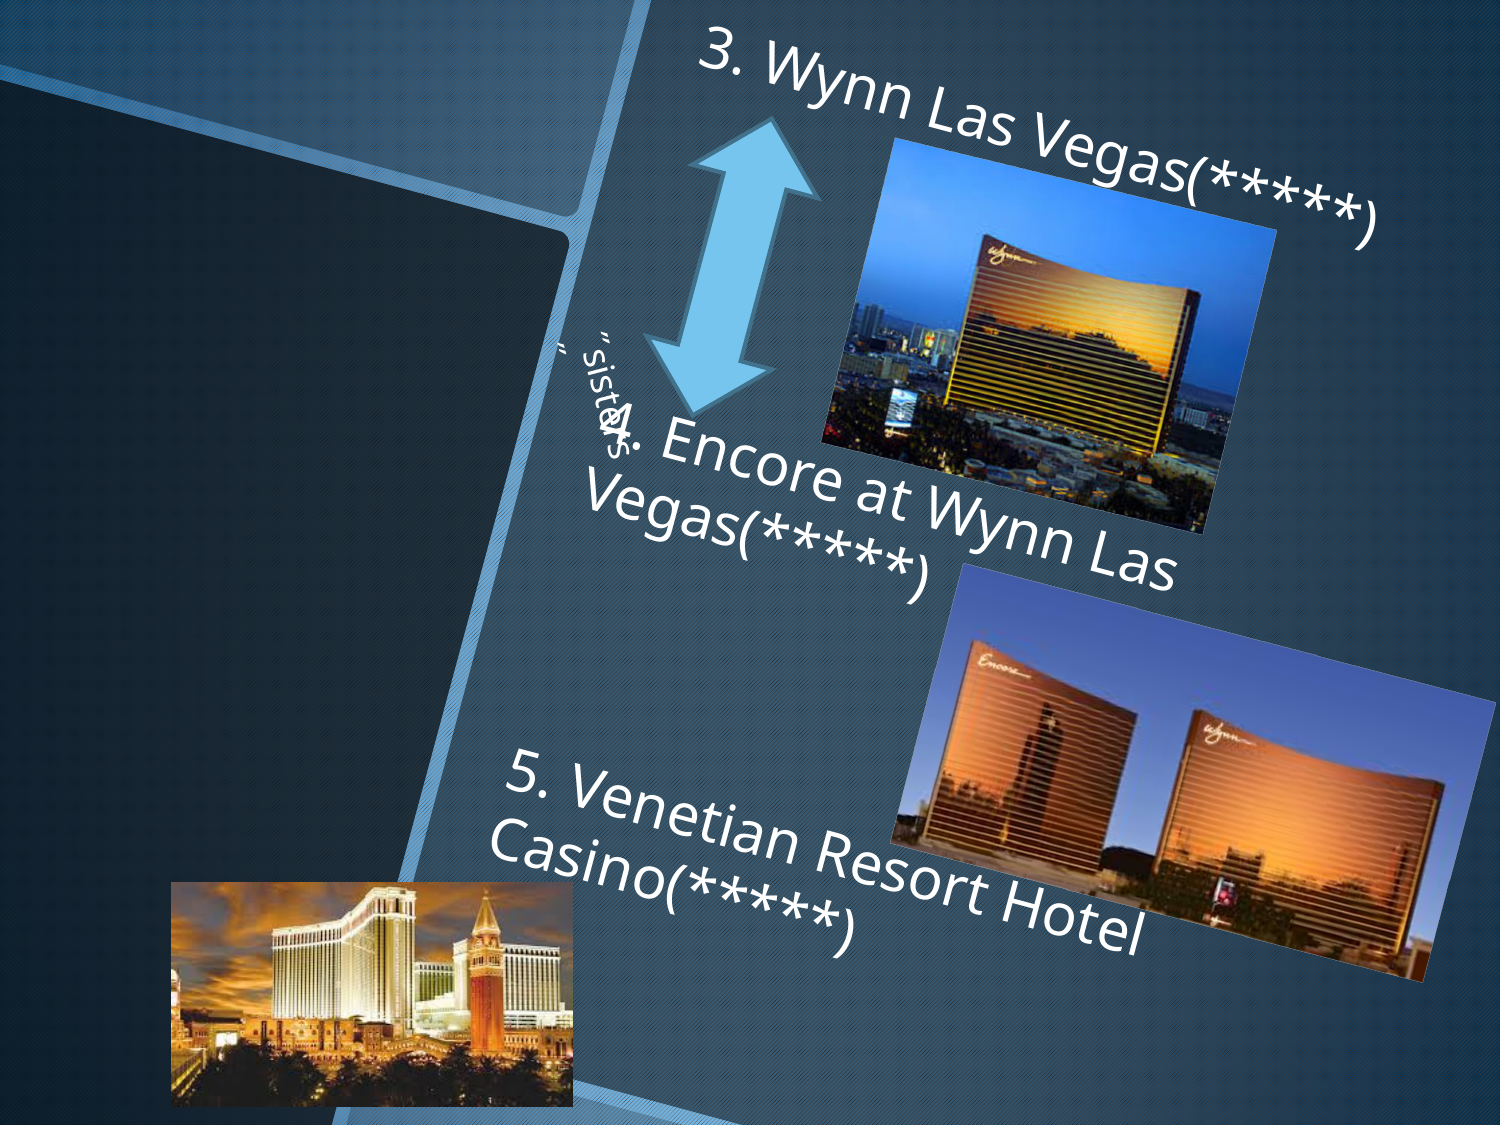

3. Wynn Las Vegas(*****)
4. Encore at Wynn Las Vegas(*****)
5. Venetian Resort Hotel Casino(*****)
˝sisters˝
# CASINOS AND HOTELS